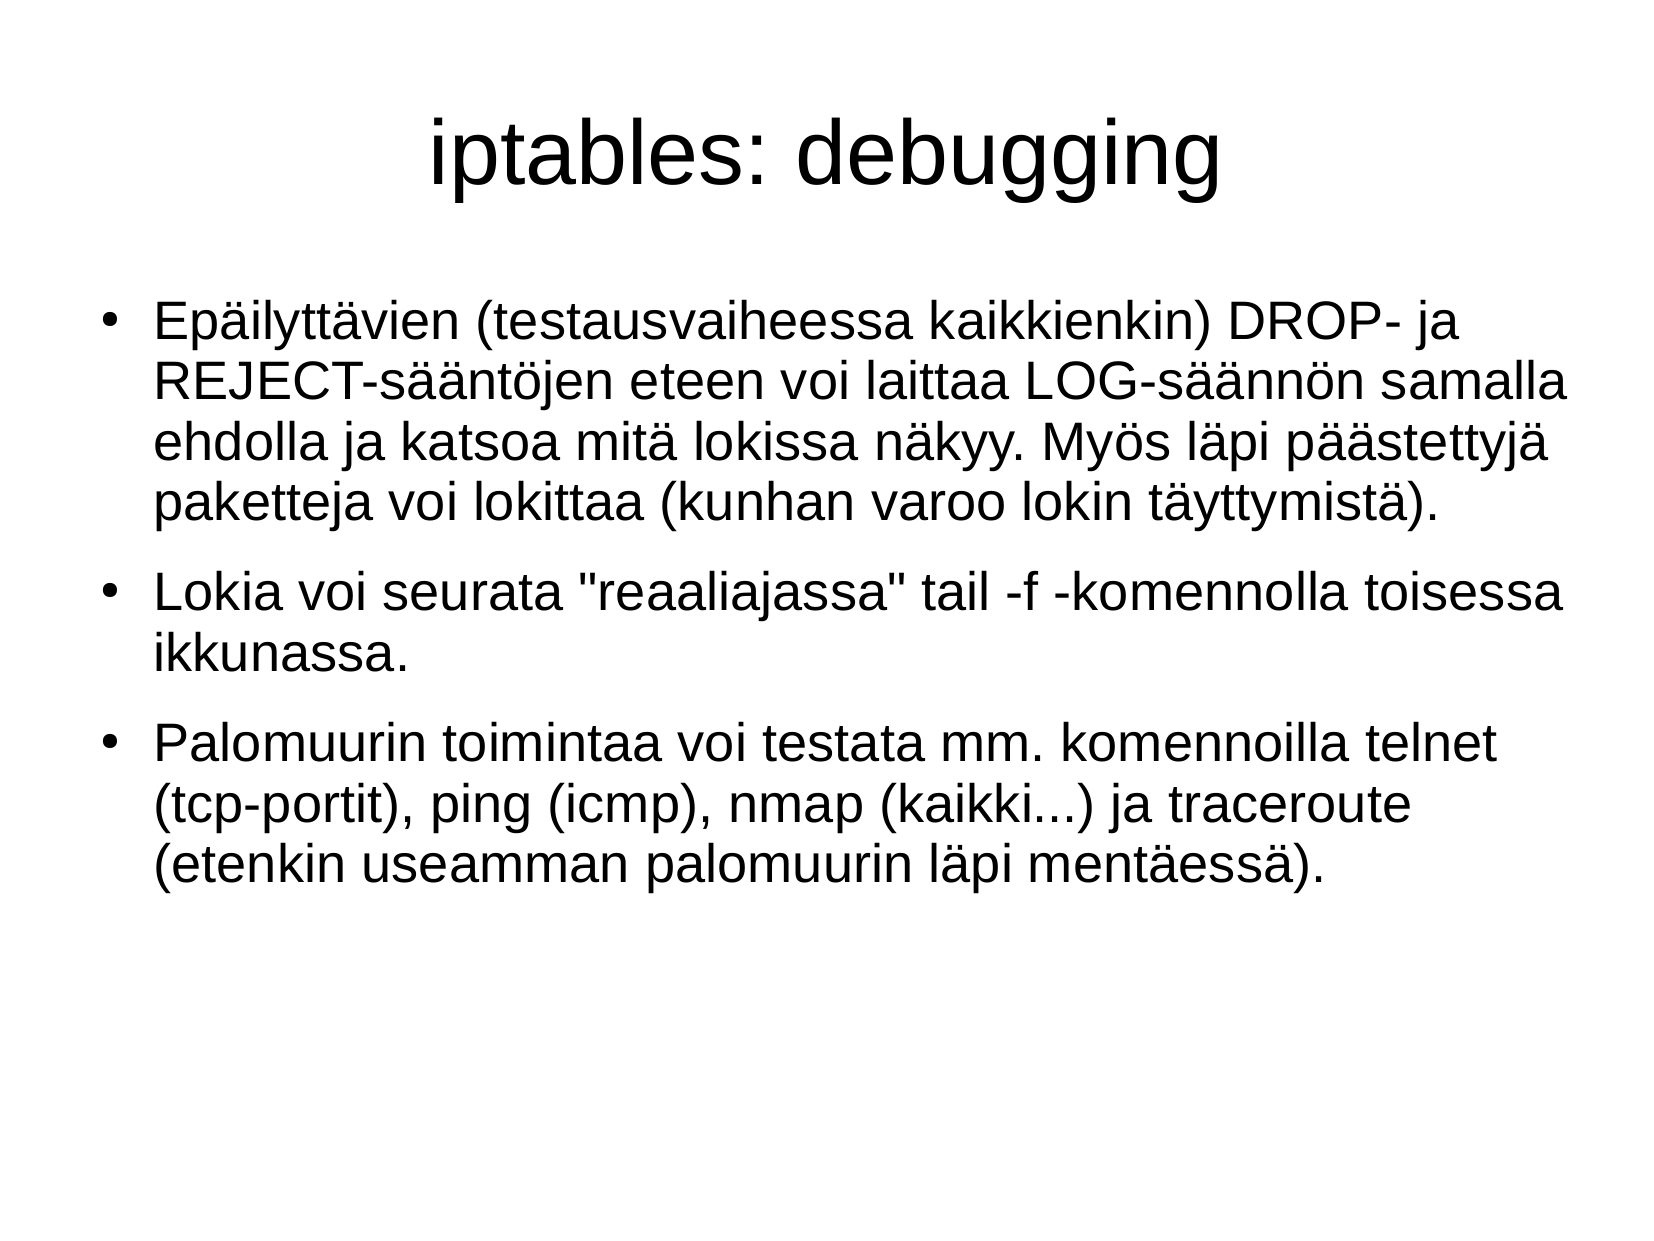

# iptables: debugging
Epäilyttävien (testausvaiheessa kaikkienkin) DROP- ja REJECT-sääntöjen eteen voi laittaa LOG-säännön samalla ehdolla ja katsoa mitä lokissa näkyy. Myös läpi päästettyjä paketteja voi lokittaa (kunhan varoo lokin täyttymistä).
Lokia voi seurata "reaaliajassa" tail -f -komennolla toisessa ikkunassa.
Palomuurin toimintaa voi testata mm. komennoilla telnet (tcp-portit), ping (icmp), nmap (kaikki...) ja traceroute (etenkin useamman palomuurin läpi mentäessä).